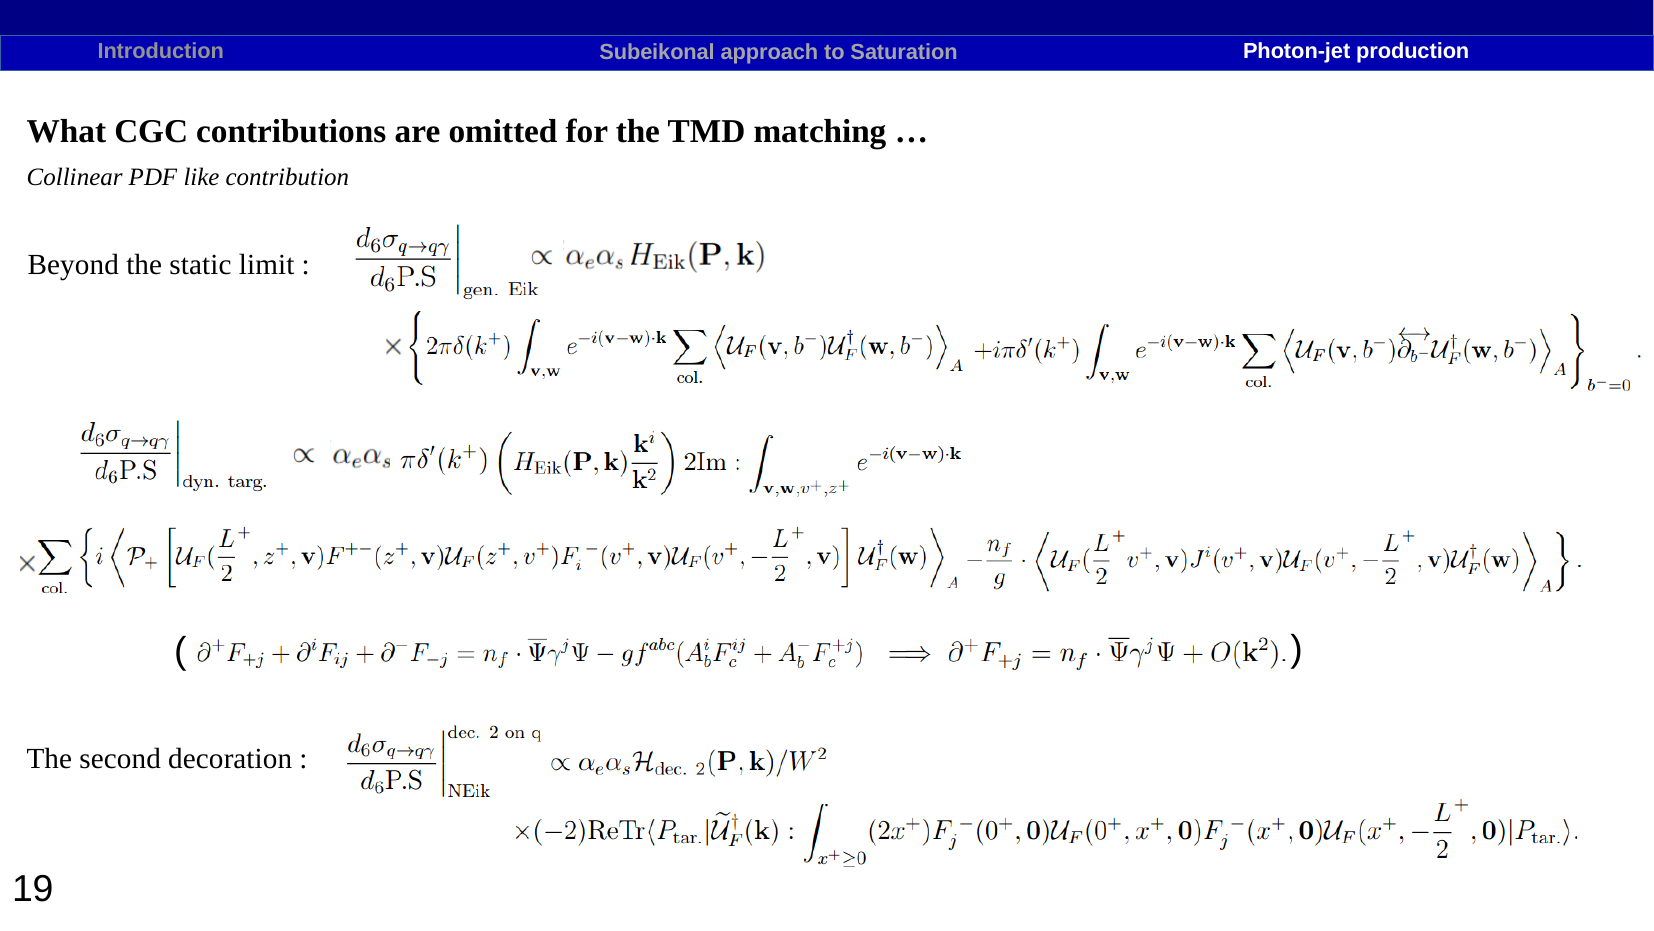

Introduction
Photon-jet production
Subeikonal approach to Saturation
What CGC contributions are omitted for the TMD matching …
Collinear PDF like contribution
Beyond the static limit :
)
(
The second decoration :